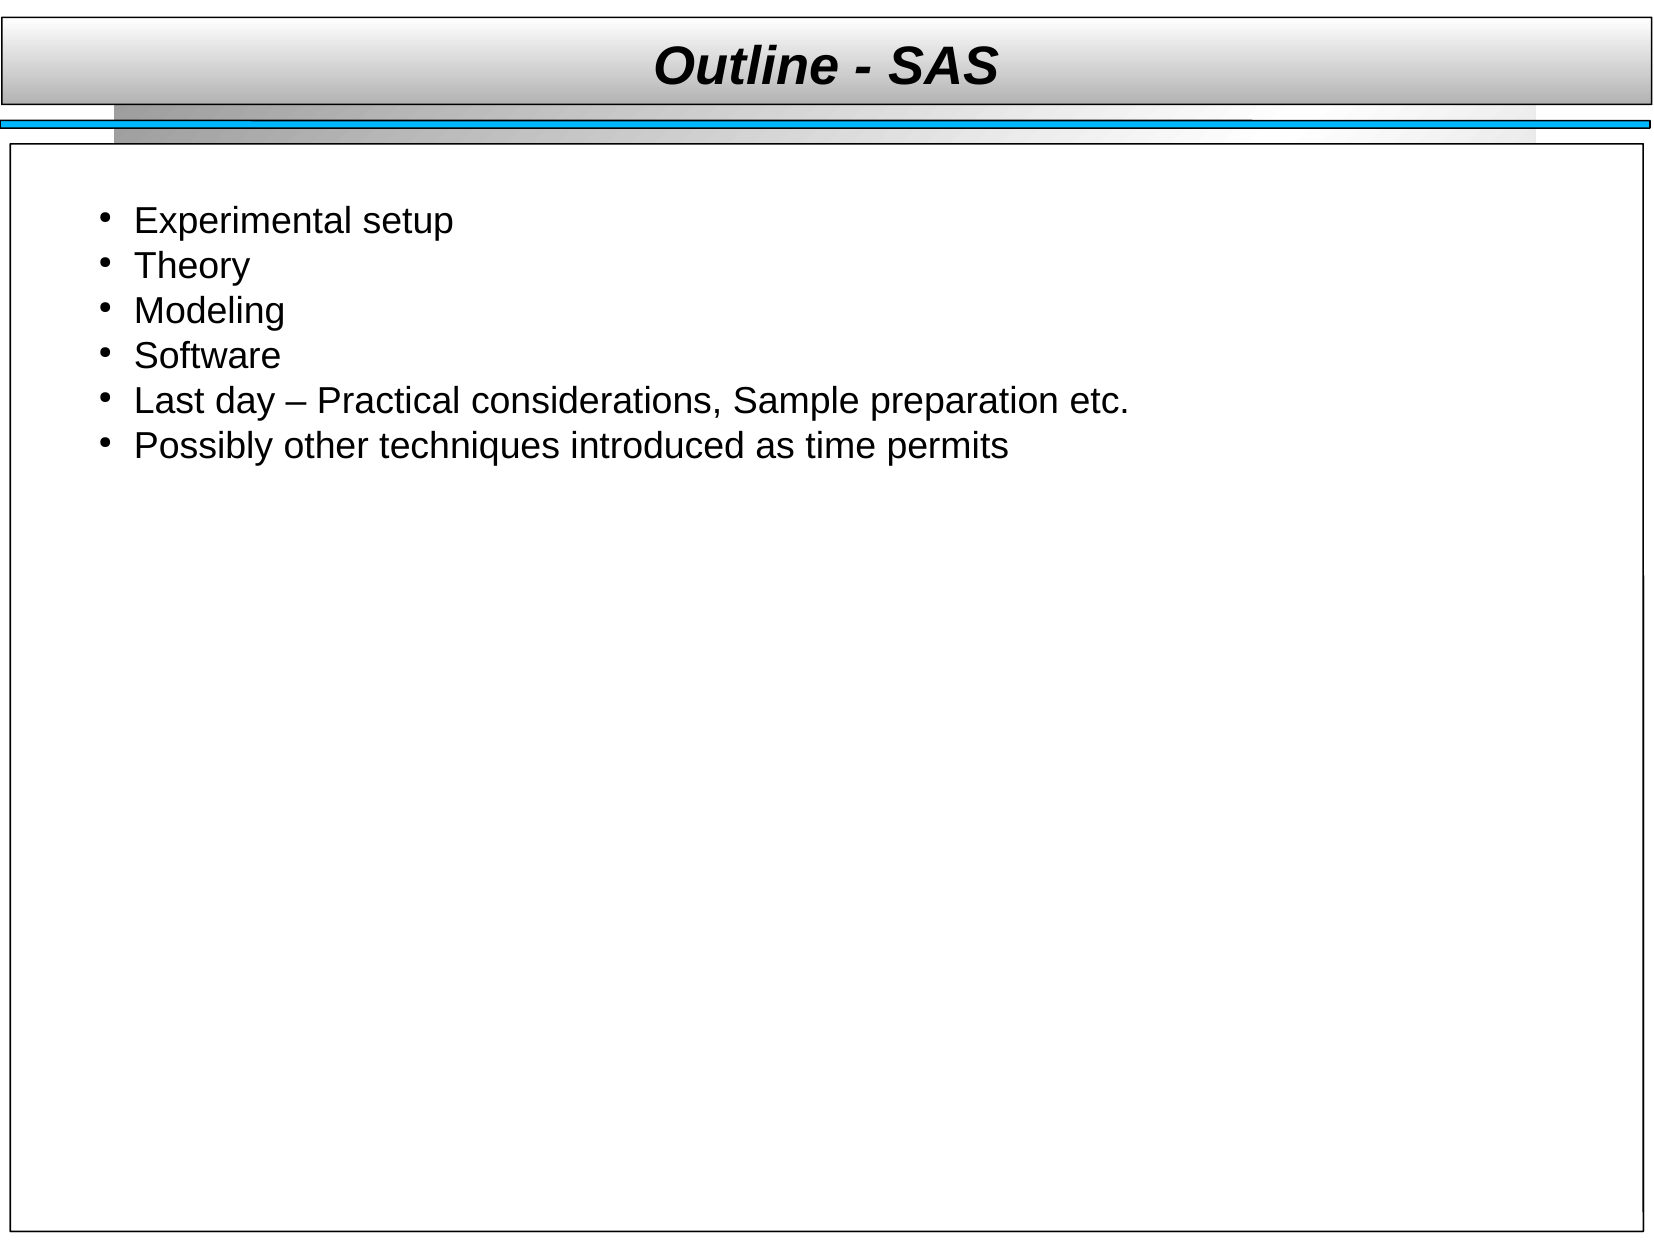

Outline - SAS
Experimental setup
Theory
Modeling
Software
Last day – Practical considerations, Sample preparation etc.
Possibly other techniques introduced as time permits